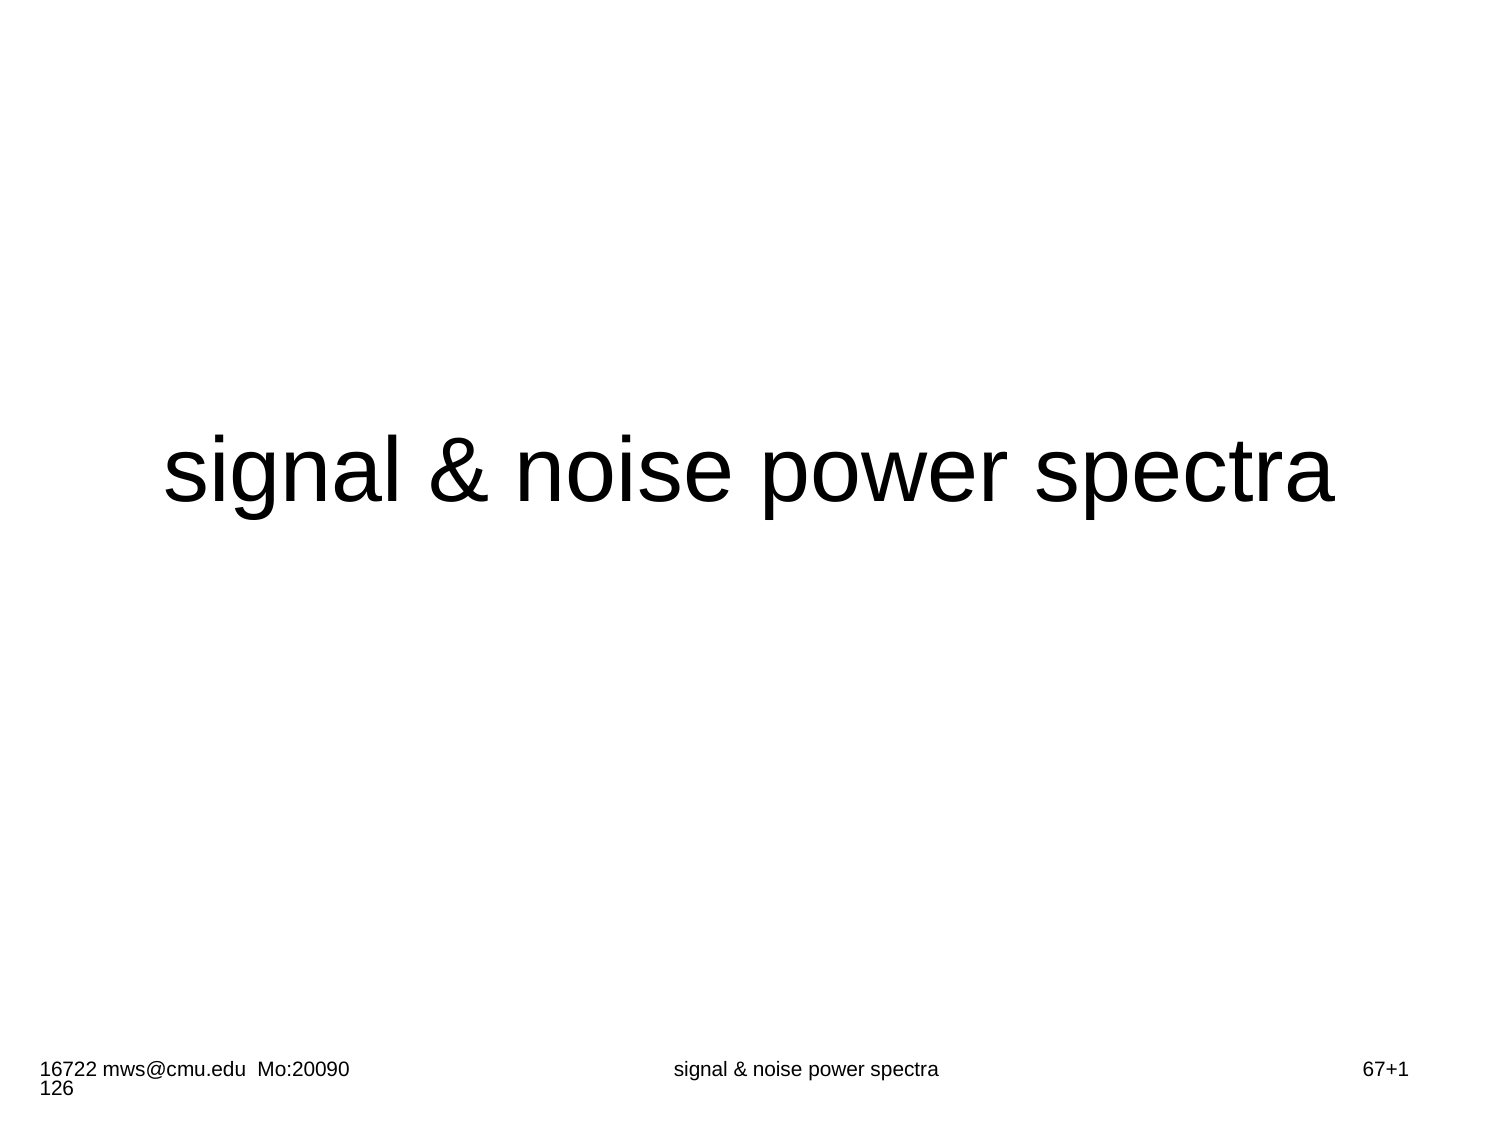

# signal & noise power spectra
16722 mws@cmu.edu Mo:20090126
signal & noise power spectra
1